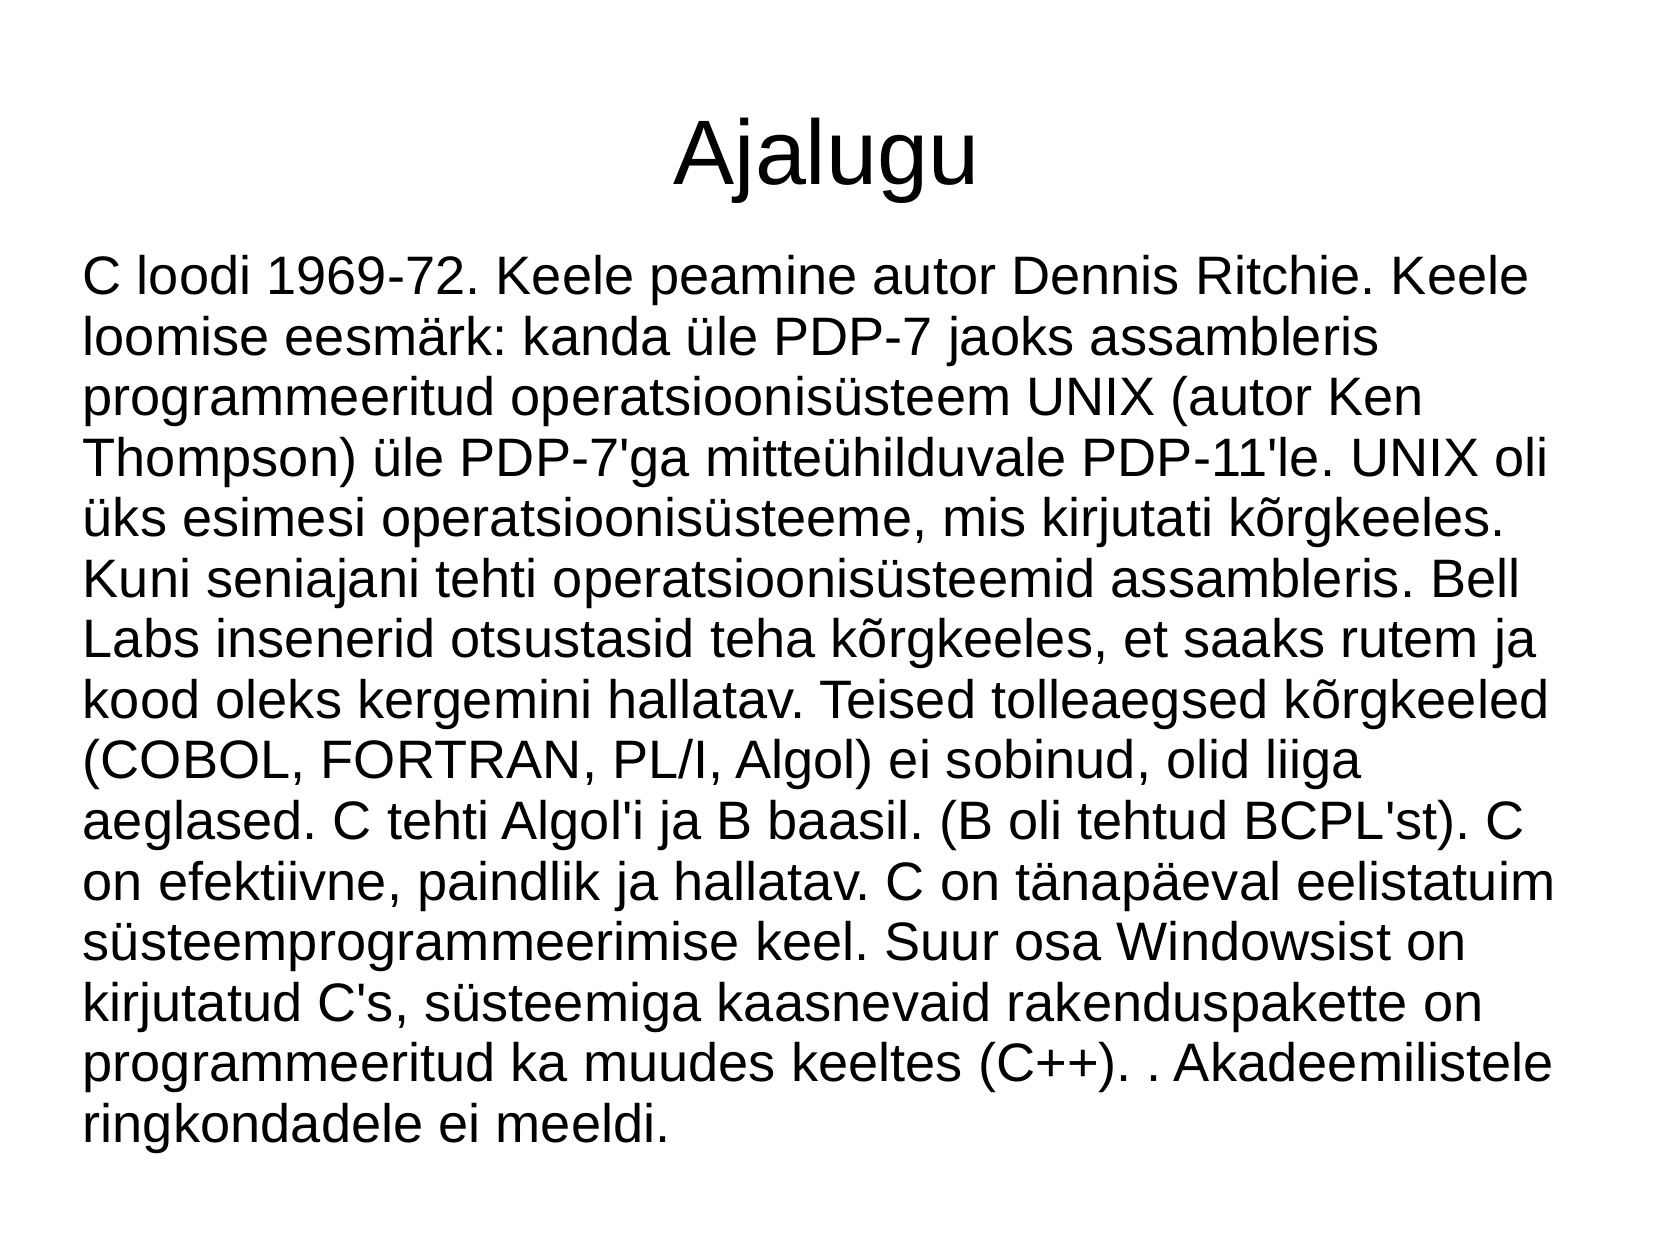

# Ajalugu
C loodi 1969-72. Keele peamine autor Dennis Ritchie. Keele loomise eesmärk: kanda üle PDP-7 jaoks assambleris programmeeritud operatsioonisüsteem UNIX (autor Ken Thompson) üle PDP-7'ga mitteühilduvale PDP-11'le. UNIX oli üks esimesi operatsioonisüsteeme, mis kirjutati kõrgkeeles. Kuni seniajani tehti operatsioonisüsteemid assambleris. Bell Labs insenerid otsustasid teha kõrgkeeles, et saaks rutem ja kood oleks kergemini hallatav. Teised tolleaegsed kõrgkeeled (COBOL, FORTRAN, PL/I, Algol) ei sobinud, olid liiga aeglased. C tehti Algol'i ja B baasil. (B oli tehtud BCPL'st). C on efektiivne, paindlik ja hallatav. C on tänapäeval eelistatuim süsteemprogrammeerimise keel. Suur osa Windowsist on kirjutatud C's, süsteemiga kaasnevaid rakenduspakette on programmeeritud ka muudes keeltes (C++). . Akadeemilistele ringkondadele ei meeldi.